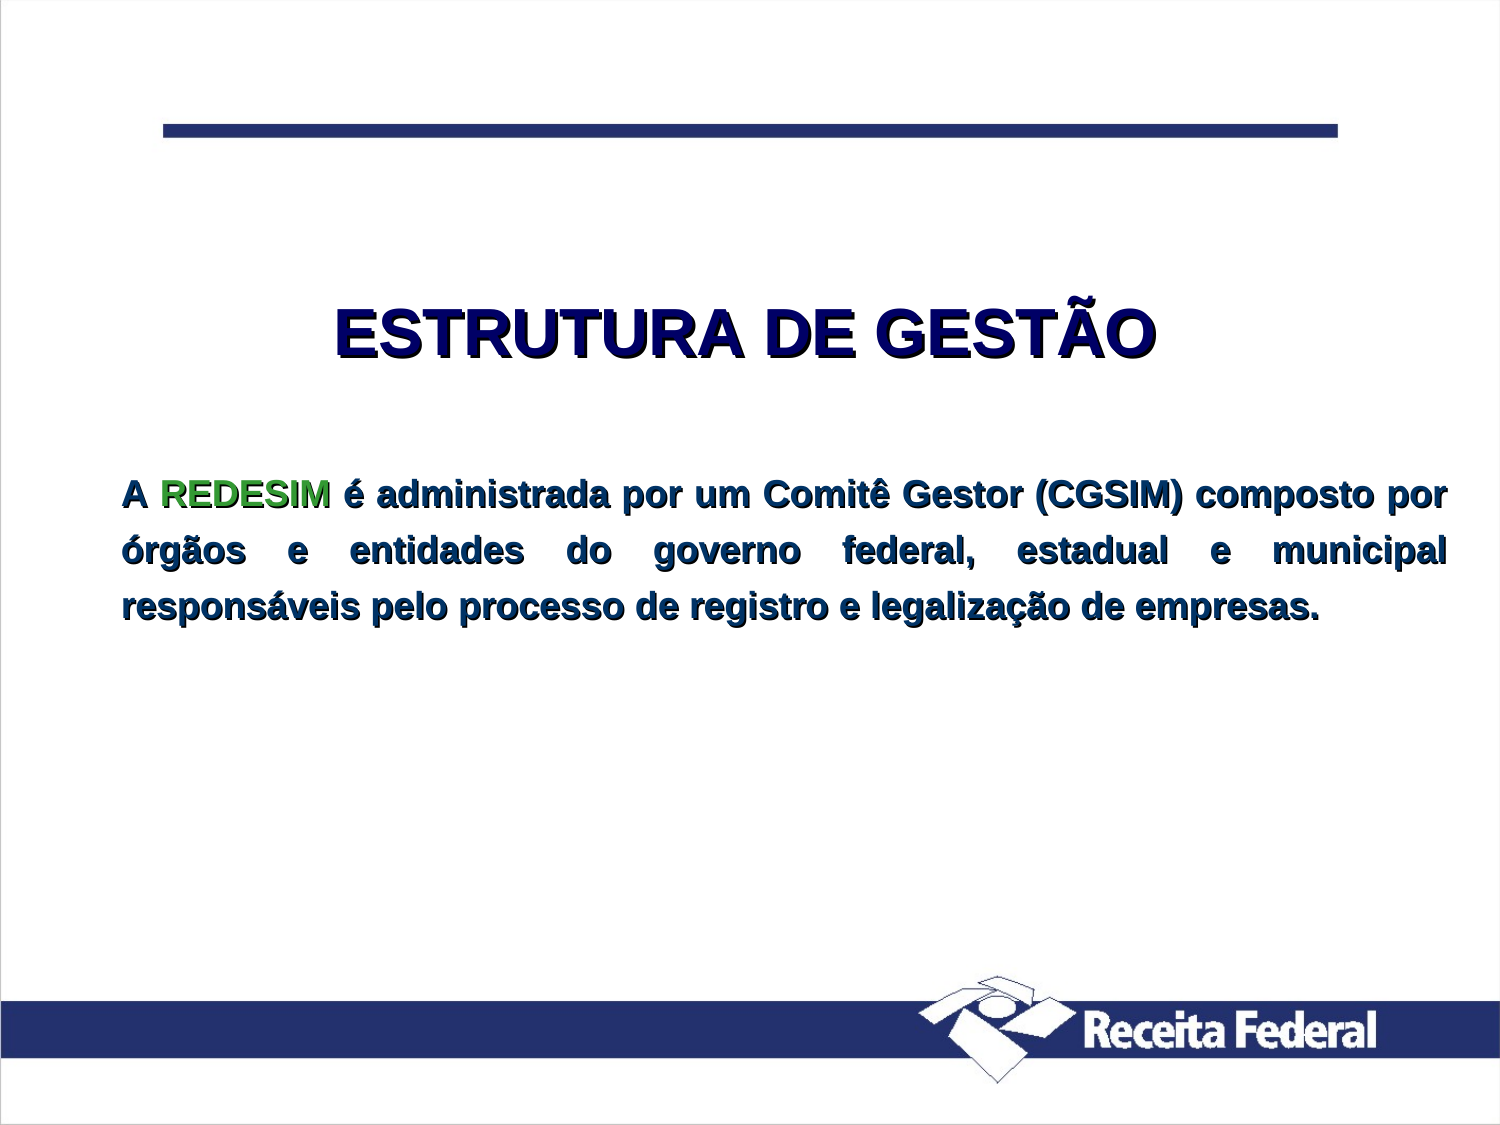

ESTRUTURA DE GESTÃO
	A REDESIM é administrada por um Comitê Gestor (CGSIM) composto por órgãos e entidades do governo federal, estadual e municipal responsáveis pelo processo de registro e legalização de empresas.